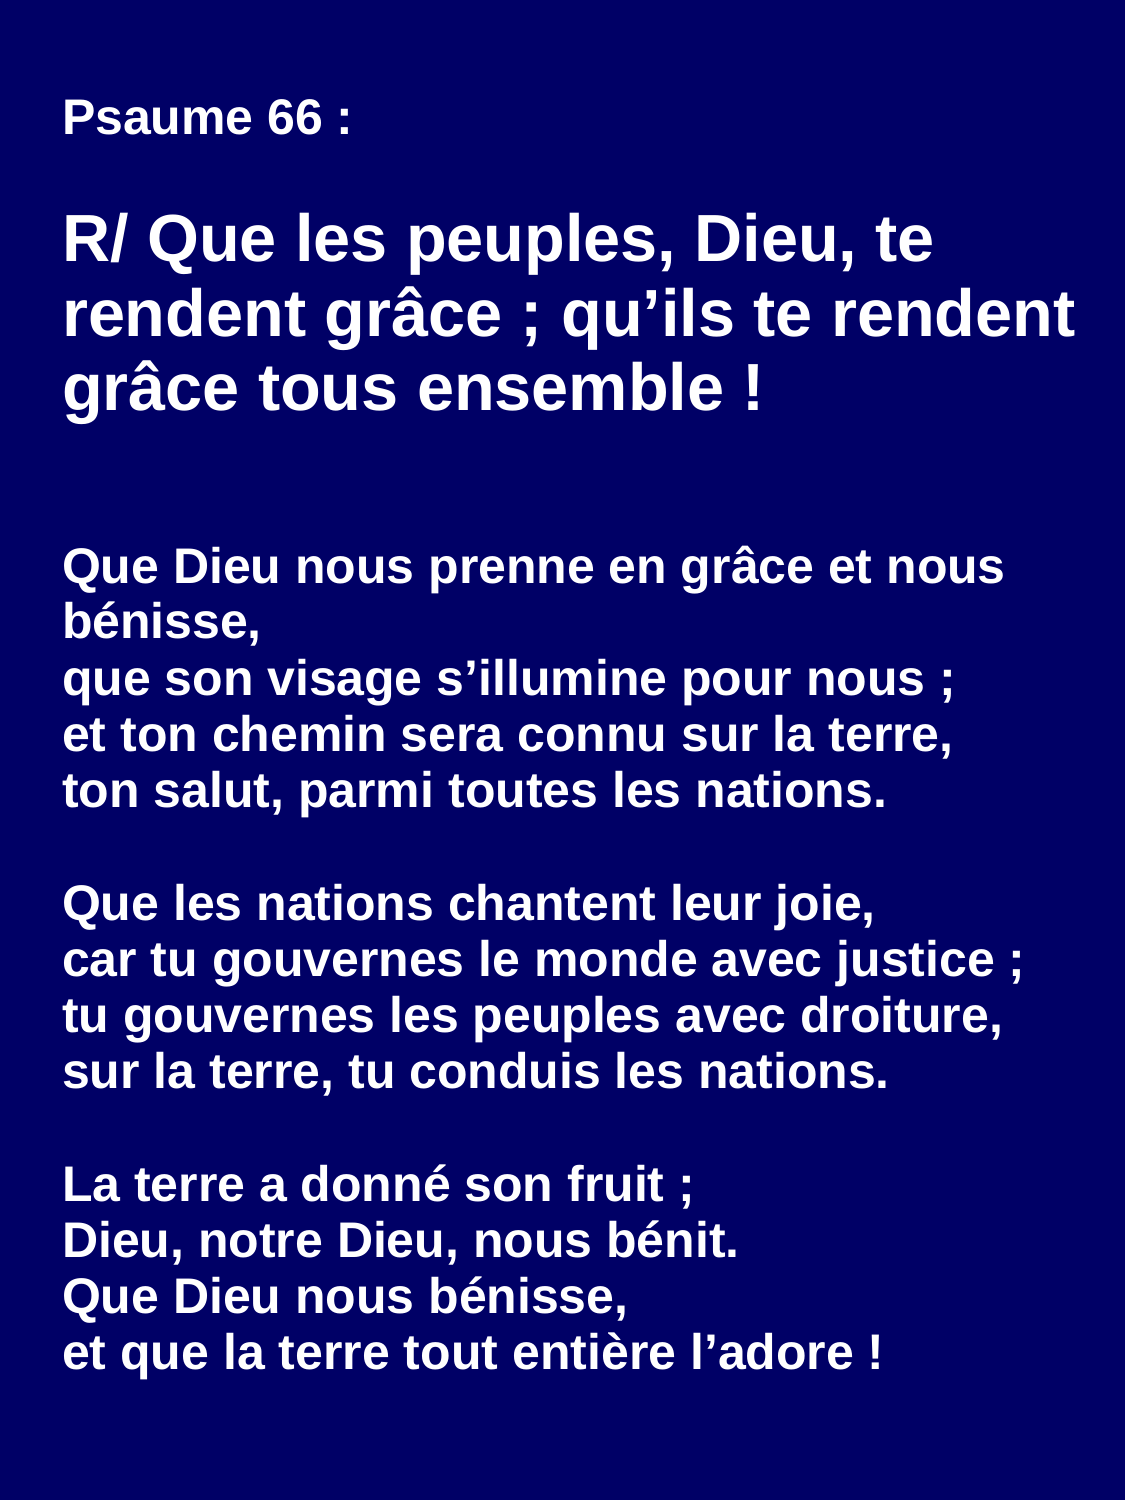

Psaume 66 :
R/ Que les peuples, Dieu, te rendent grâce ; qu’ils te rendent grâce tous ensemble !
Que Dieu nous prenne en grâce et nous bénisse,
que son visage s’illumine pour nous ;
et ton chemin sera connu sur la terre,
ton salut, parmi toutes les nations.
Que les nations chantent leur joie,
car tu gouvernes le monde avec justice ;
tu gouvernes les peuples avec droiture,
sur la terre, tu conduis les nations.
La terre a donné son fruit ;
Dieu, notre Dieu, nous bénit.
Que Dieu nous bénisse,
et que la terre tout entière l’adore !